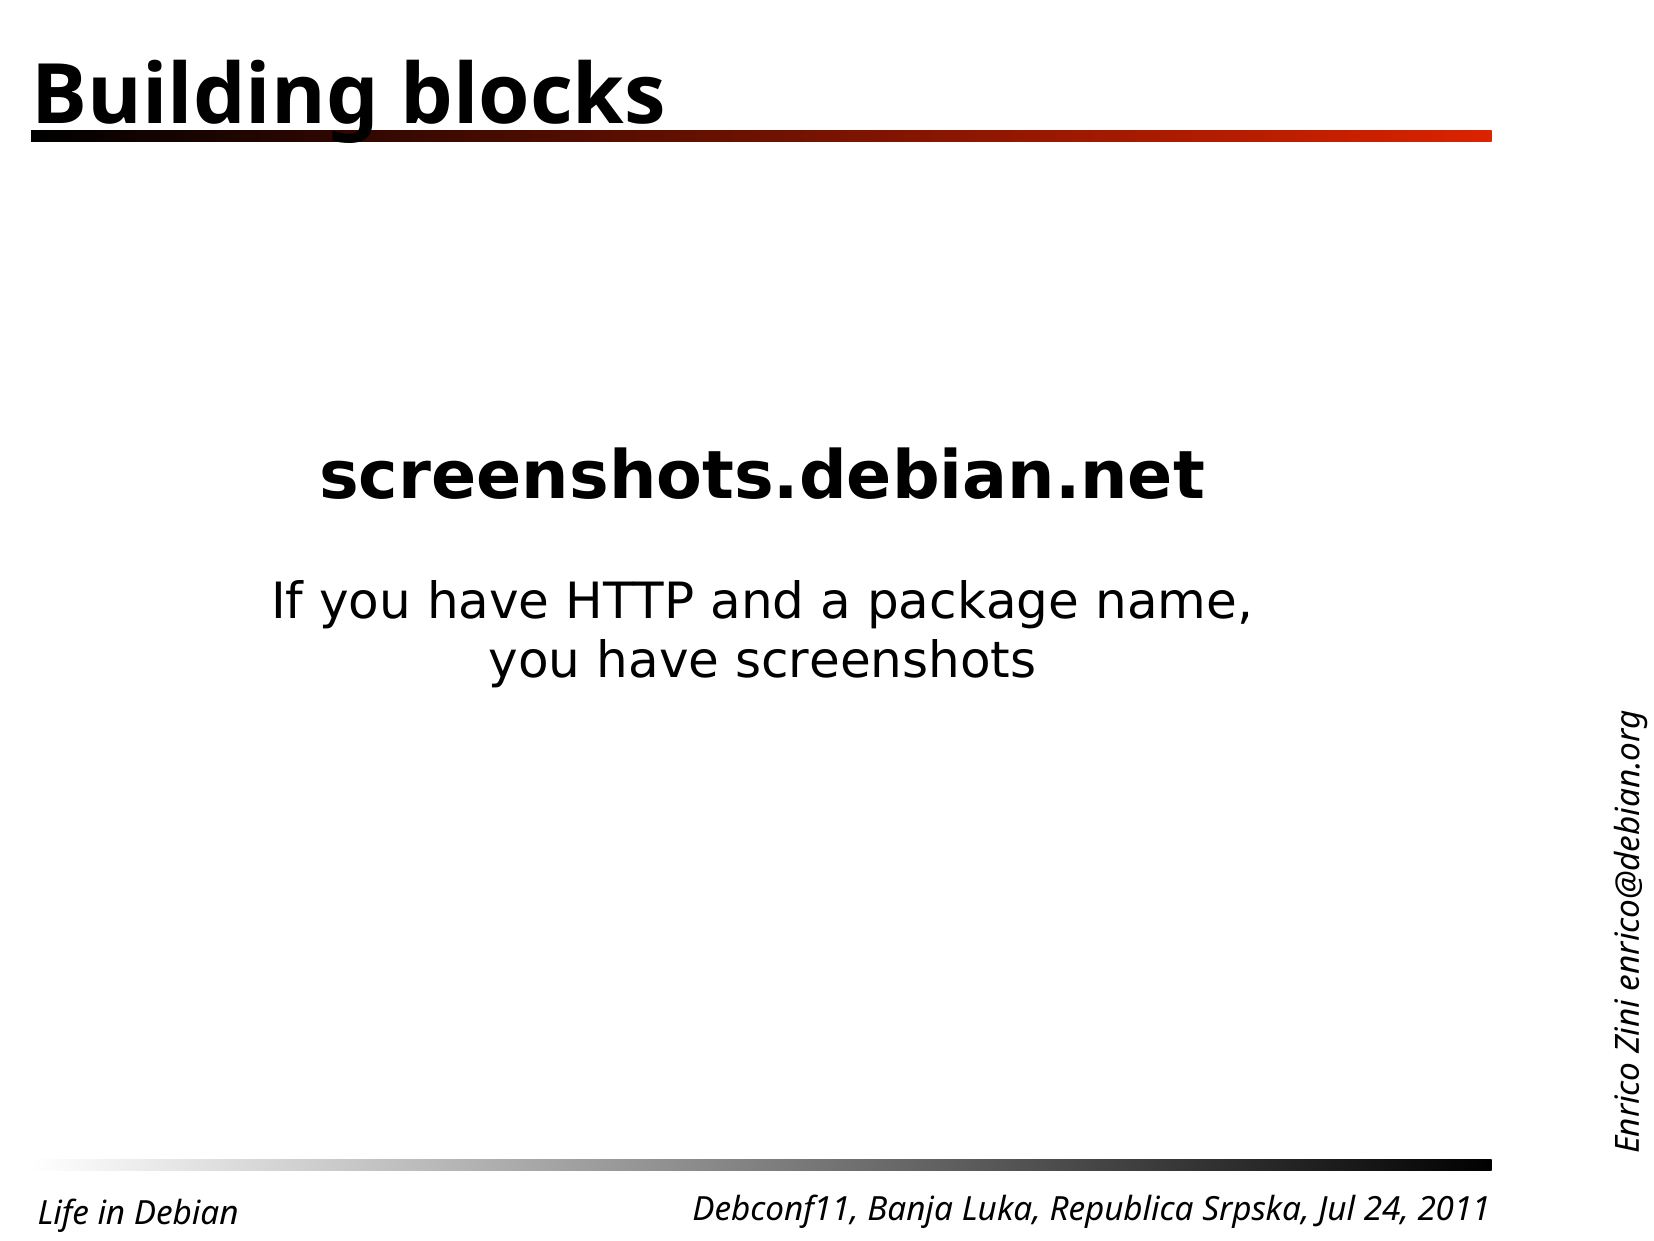

Building blocks
screenshots.debian.net
If you have HTTP and a package name,
you have screenshots